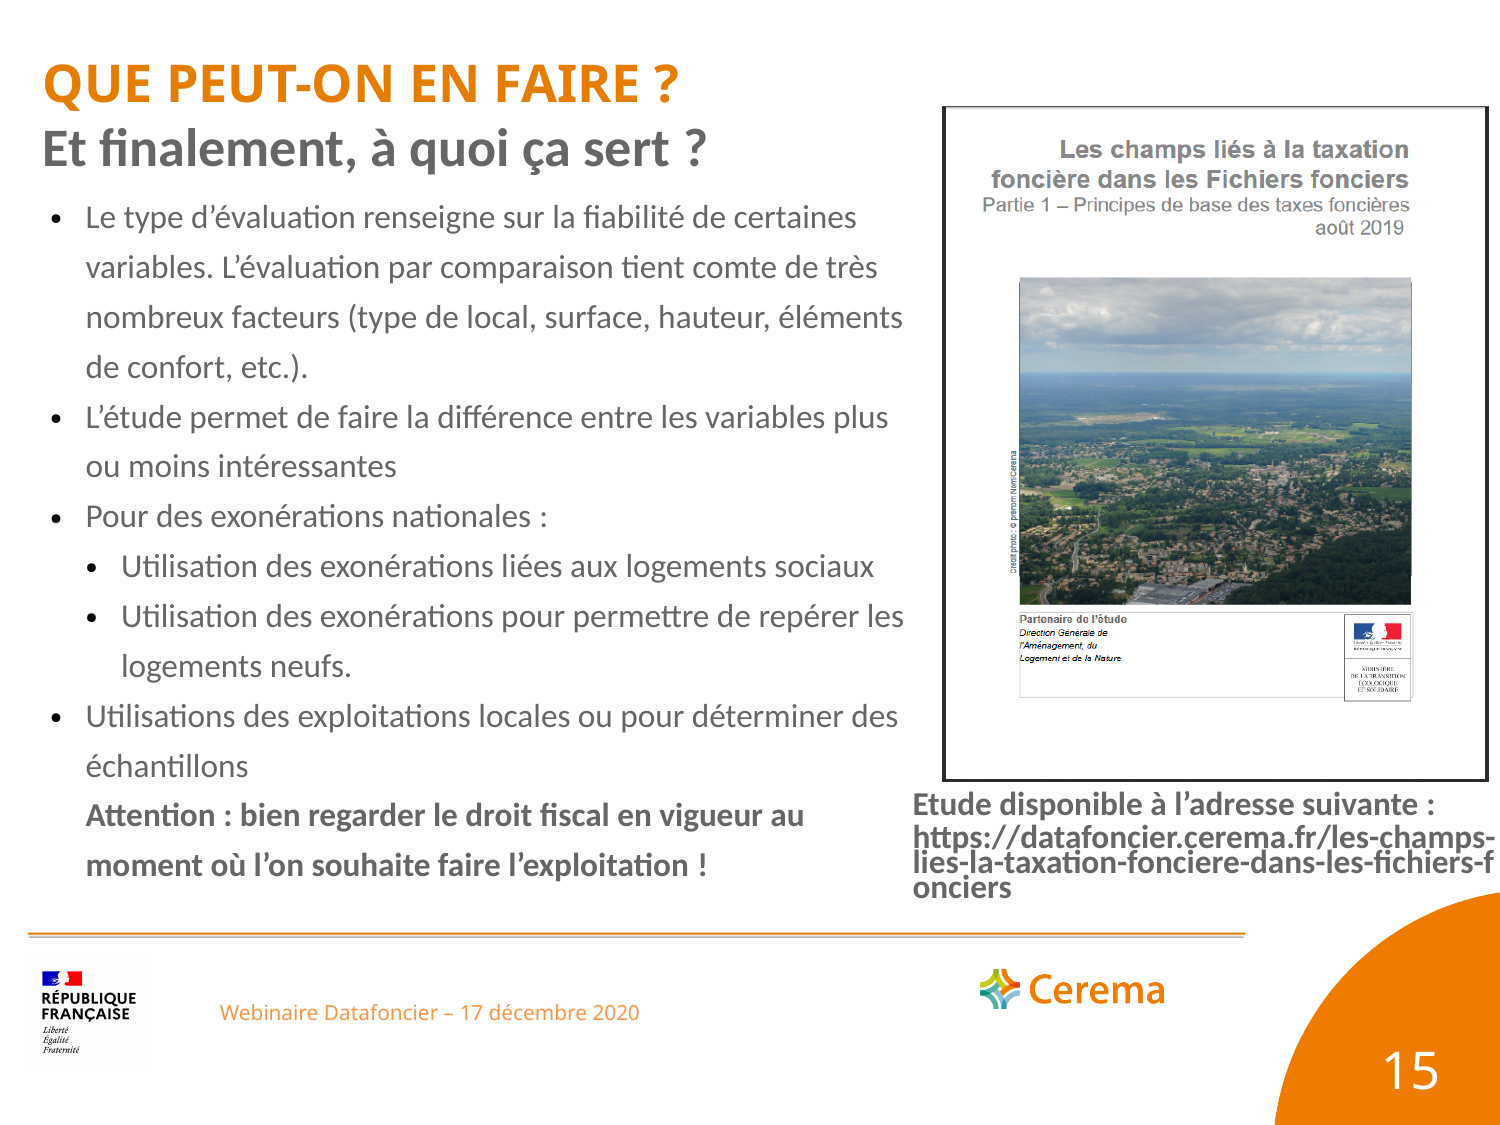

Que peut-on en faire ?
Et finalement, à quoi ça sert ?
Le type d’évaluation renseigne sur la fiabilité de certaines variables. L’évaluation par comparaison tient comte de très nombreux facteurs (type de local, surface, hauteur, éléments de confort, etc.).
L’étude permet de faire la différence entre les variables plus ou moins intéressantes
Pour des exonérations nationales :
Utilisation des exonérations liées aux logements sociaux
Utilisation des exonérations pour permettre de repérer les logements neufs.
Utilisations des exploitations locales ou pour déterminer des échantillons
Attention : bien regarder le droit fiscal en vigueur au moment où l’on souhaite faire l’exploitation !
Etude disponible à l’adresse suivante :
https://datafoncier.cerema.fr/les-champs-lies-la-taxation-fonciere-dans-les-fichiers-fonciers
Webinaire Datafoncier – 17 décembre 2020